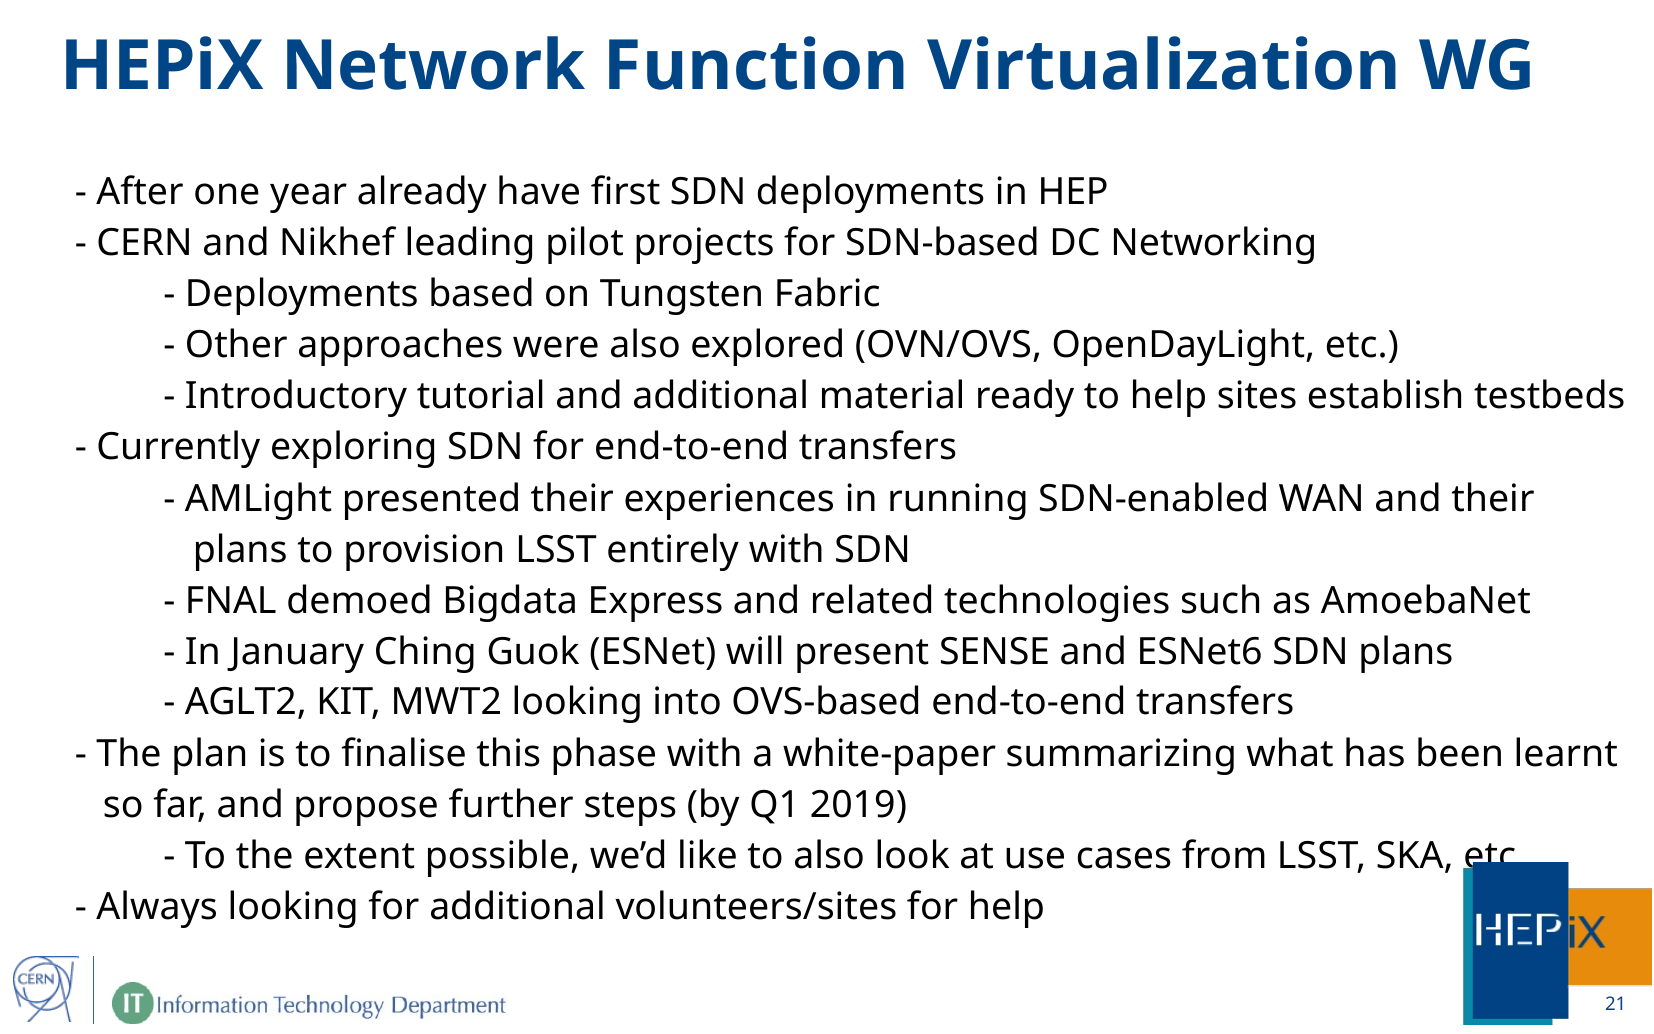

# HEPiX Network Function Virtualization WG
- After one year already have first SDN deployments in HEP
- CERN and Nikhef leading pilot projects for SDN-based DC Networking
- Deployments based on Tungsten Fabric
- Other approaches were also explored (OVN/OVS, OpenDayLight, etc.)
- Introductory tutorial and additional material ready to help sites establish testbeds
- Currently exploring SDN for end-to-end transfers
- AMLight presented their experiences in running SDN-enabled WAN and their plans to provision LSST entirely with SDN
- FNAL demoed Bigdata Express and related technologies such as AmoebaNet
- In January Ching Guok (ESNet) will present SENSE and ESNet6 SDN plans
- AGLT2, KIT, MWT2 looking into OVS-based end-to-end transfers
- The plan is to finalise this phase with a white-paper summarizing what has been learnt so far, and propose further steps (by Q1 2019)
- To the extent possible, we’d like to also look at use cases from LSST, SKA, etc.
- Always looking for additional volunteers/sites for help